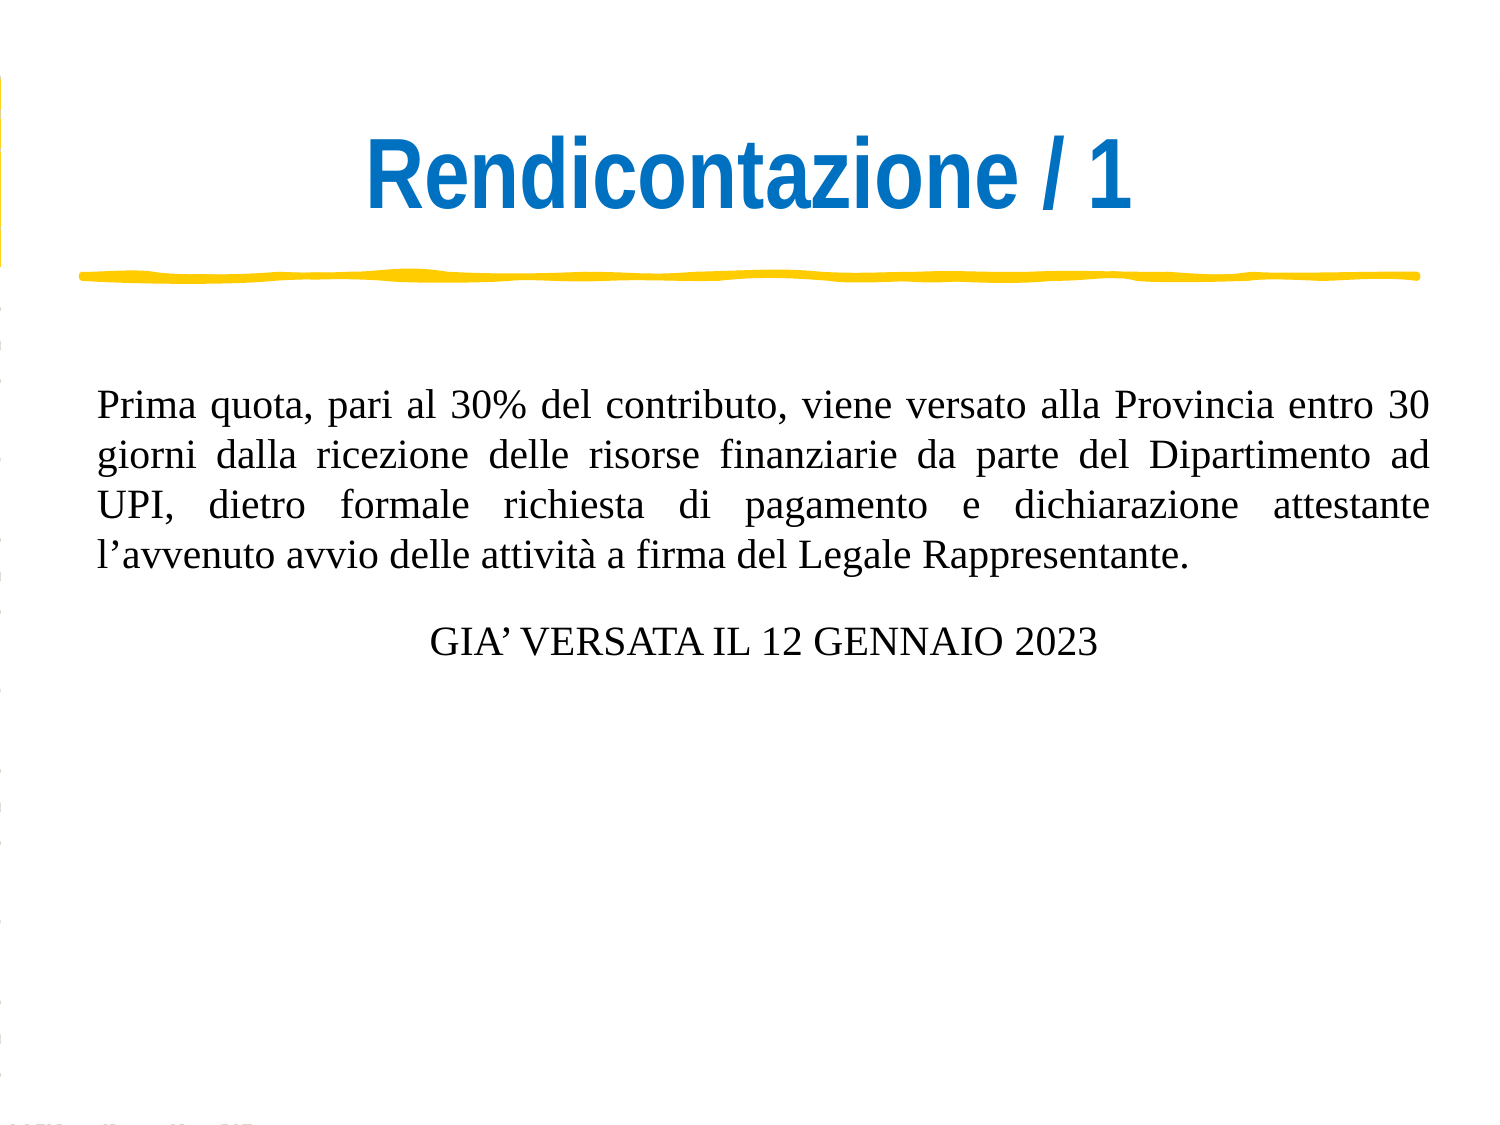

# Rendicontazione / 1
Prima quota, pari al 30% del contributo, viene versato alla Provincia entro 30 giorni dalla ricezione delle risorse finanziarie da parte del Dipartimento ad UPI, dietro formale richiesta di pagamento e dichiarazione attestante l’avvenuto avvio delle attività a firma del Legale Rappresentante.
GIA’ VERSATA IL 12 GENNAIO 2023